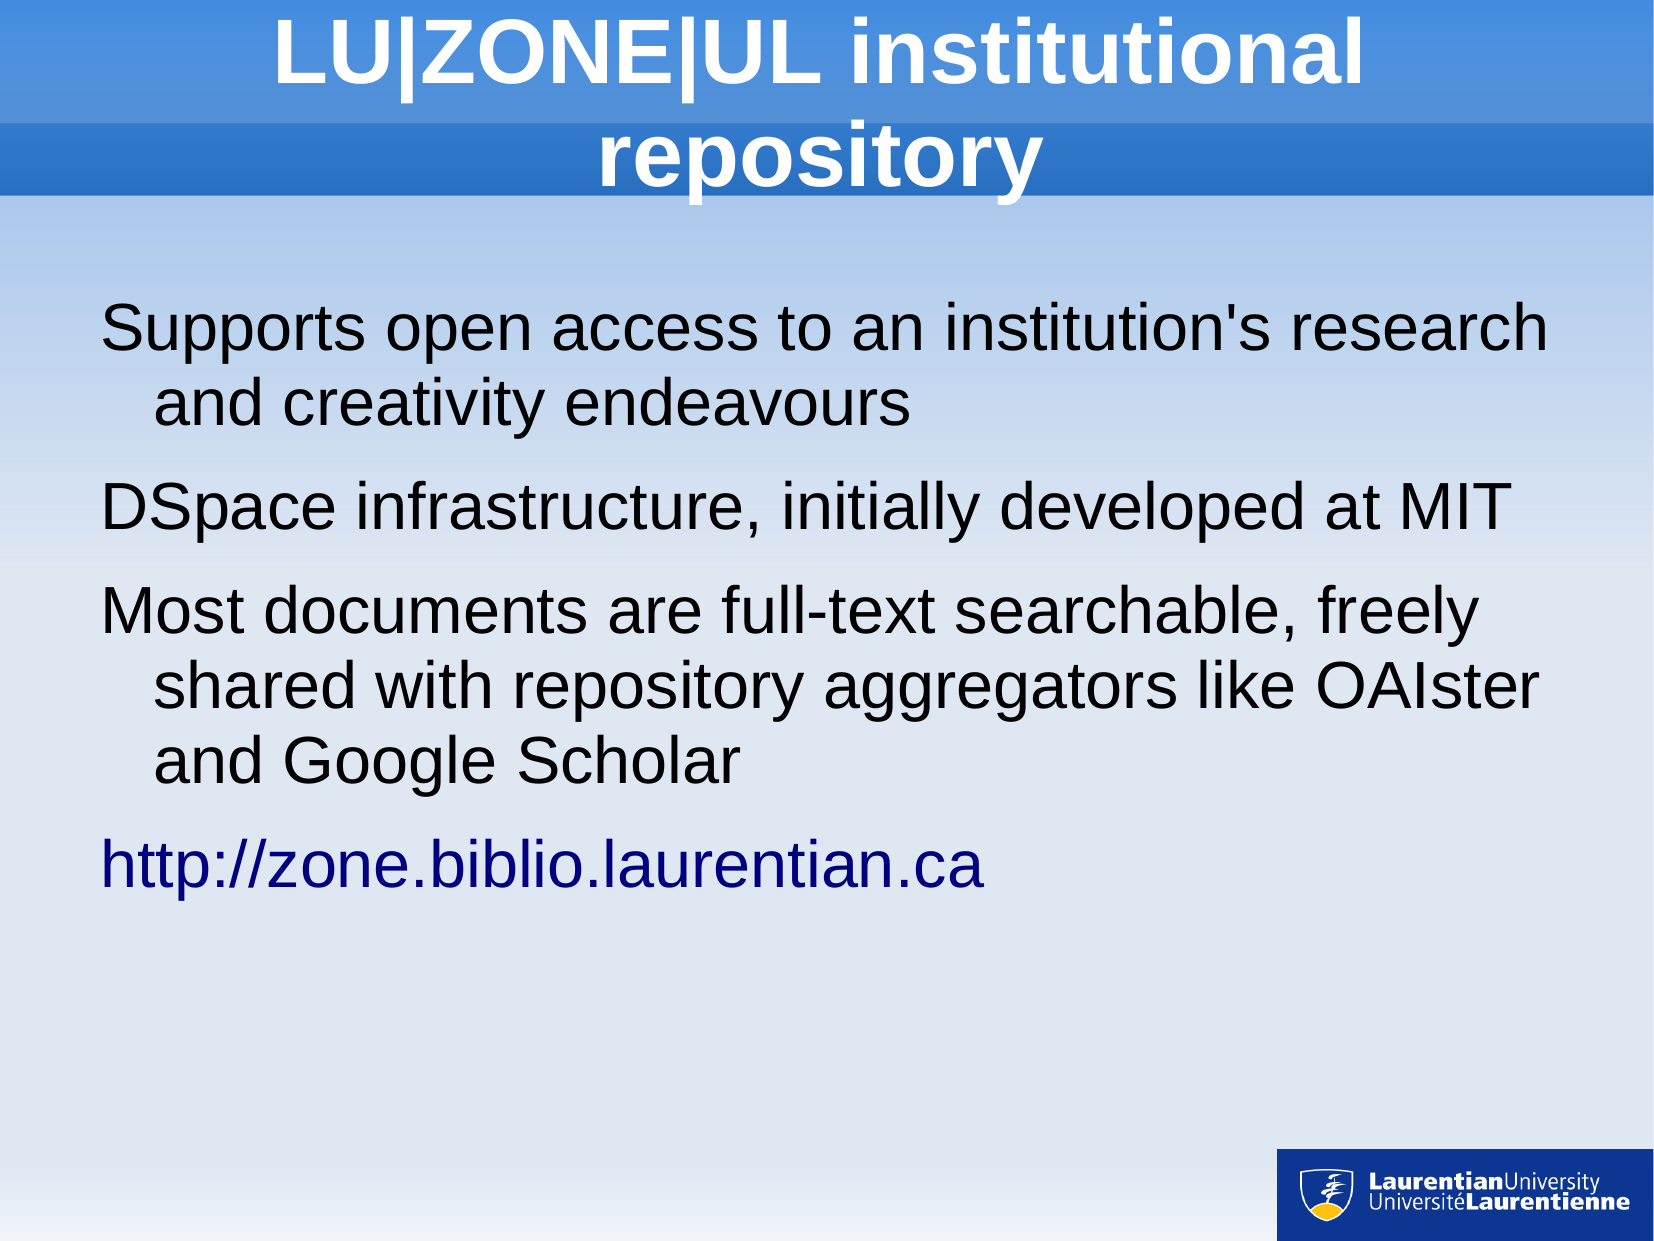

# LU|ZONE|UL institutional repository
Supports open access to an institution's research and creativity endeavours
DSpace infrastructure, initially developed at MIT
Most documents are full-text searchable, freely shared with repository aggregators like OAIster and Google Scholar
http://zone.biblio.laurentian.ca